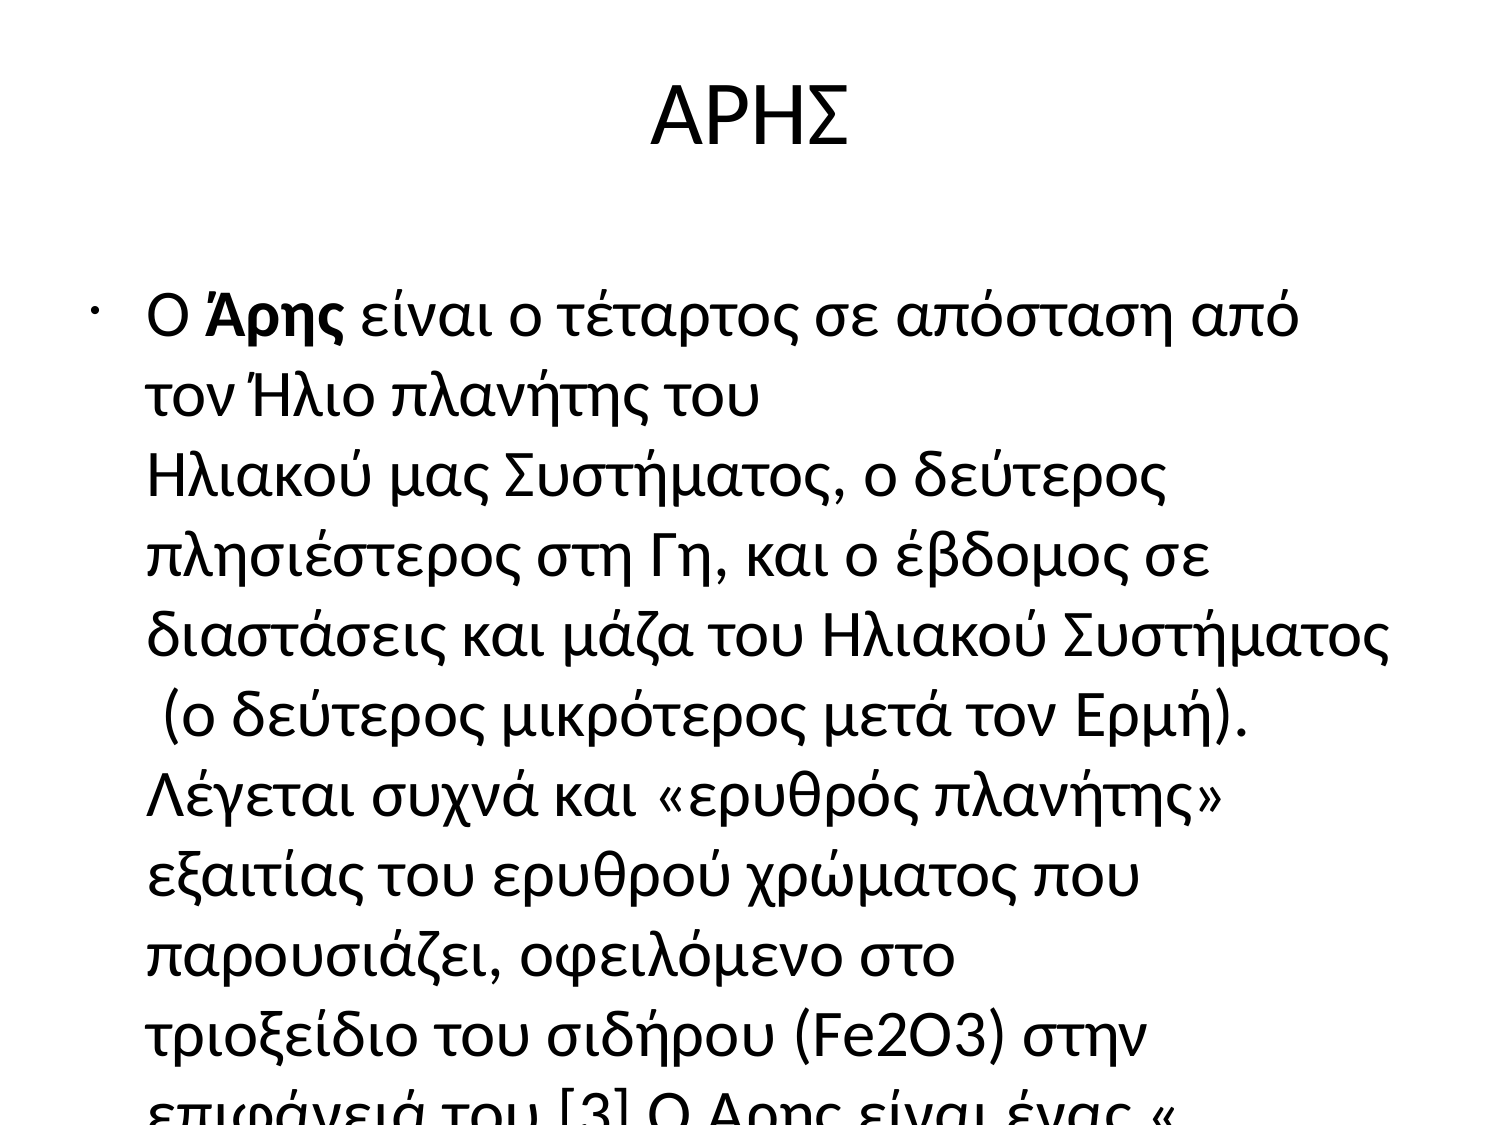

# ΑΡΗΣ
Ο Άρης είναι ο τέταρτος σε απόσταση από τον Ήλιο πλανήτης του Ηλιακού μας Συστήματος, ο δεύτερος πλησιέστερος στη Γη, και ο έβδομος σε διαστάσεις και μάζα του Ηλιακού Συστήματος (ο δεύτερος μικρότερος μετά τον Ερμή). Λέγεται συχνά και «ερυθρός πλανήτης» εξαιτίας του ερυθρού χρώματος που παρουσιάζει, οφειλόμενο στο τριοξείδιο του σιδήρου (Fe2O3) στην επιφάνειά του.[3] Ο Άρης είναι ένας «γήινος πλανήτης»[4] με λεπτή και αραιή ατμόσφαιρα, και με επιφάνεια που συνδυάζει τους κρατήρες πρόσκρουσης της Σελήνης και τα ηφαίστεια, τις κοιλάδες, τις ερήμους και τα πολικά παγοκαλύμματα της Γης. Φαίνεται ακόμη να έχει περιοδικά επαναλαμβανόμενες «εποχές του έτους». Ο Άρης διαθέτει ακόμη το Όρος Όλυμπος, το υψηλότερο γνωστό όρος στο Ηλιακό μας Σύστημα και την Κοιλάδα Μαρινέρις, τη μεγαλύτερη κοιλάδα. Το βαθύπεδο Βορεάλις που βρίσκεται στο βόρειο ημισφαίριο του πλανήτη, καλύπτει το 40% της επιφάνειάς του και αποτελεί το υπόλειμμα μιας γιγάντιας σύγκρουσης.[5][6] Στην περιφορά του γύρω από τον Ήλιο, συνοδεύεται από δύο μικρούς δορυφόρους: τον Φόβο και τον Δείμο